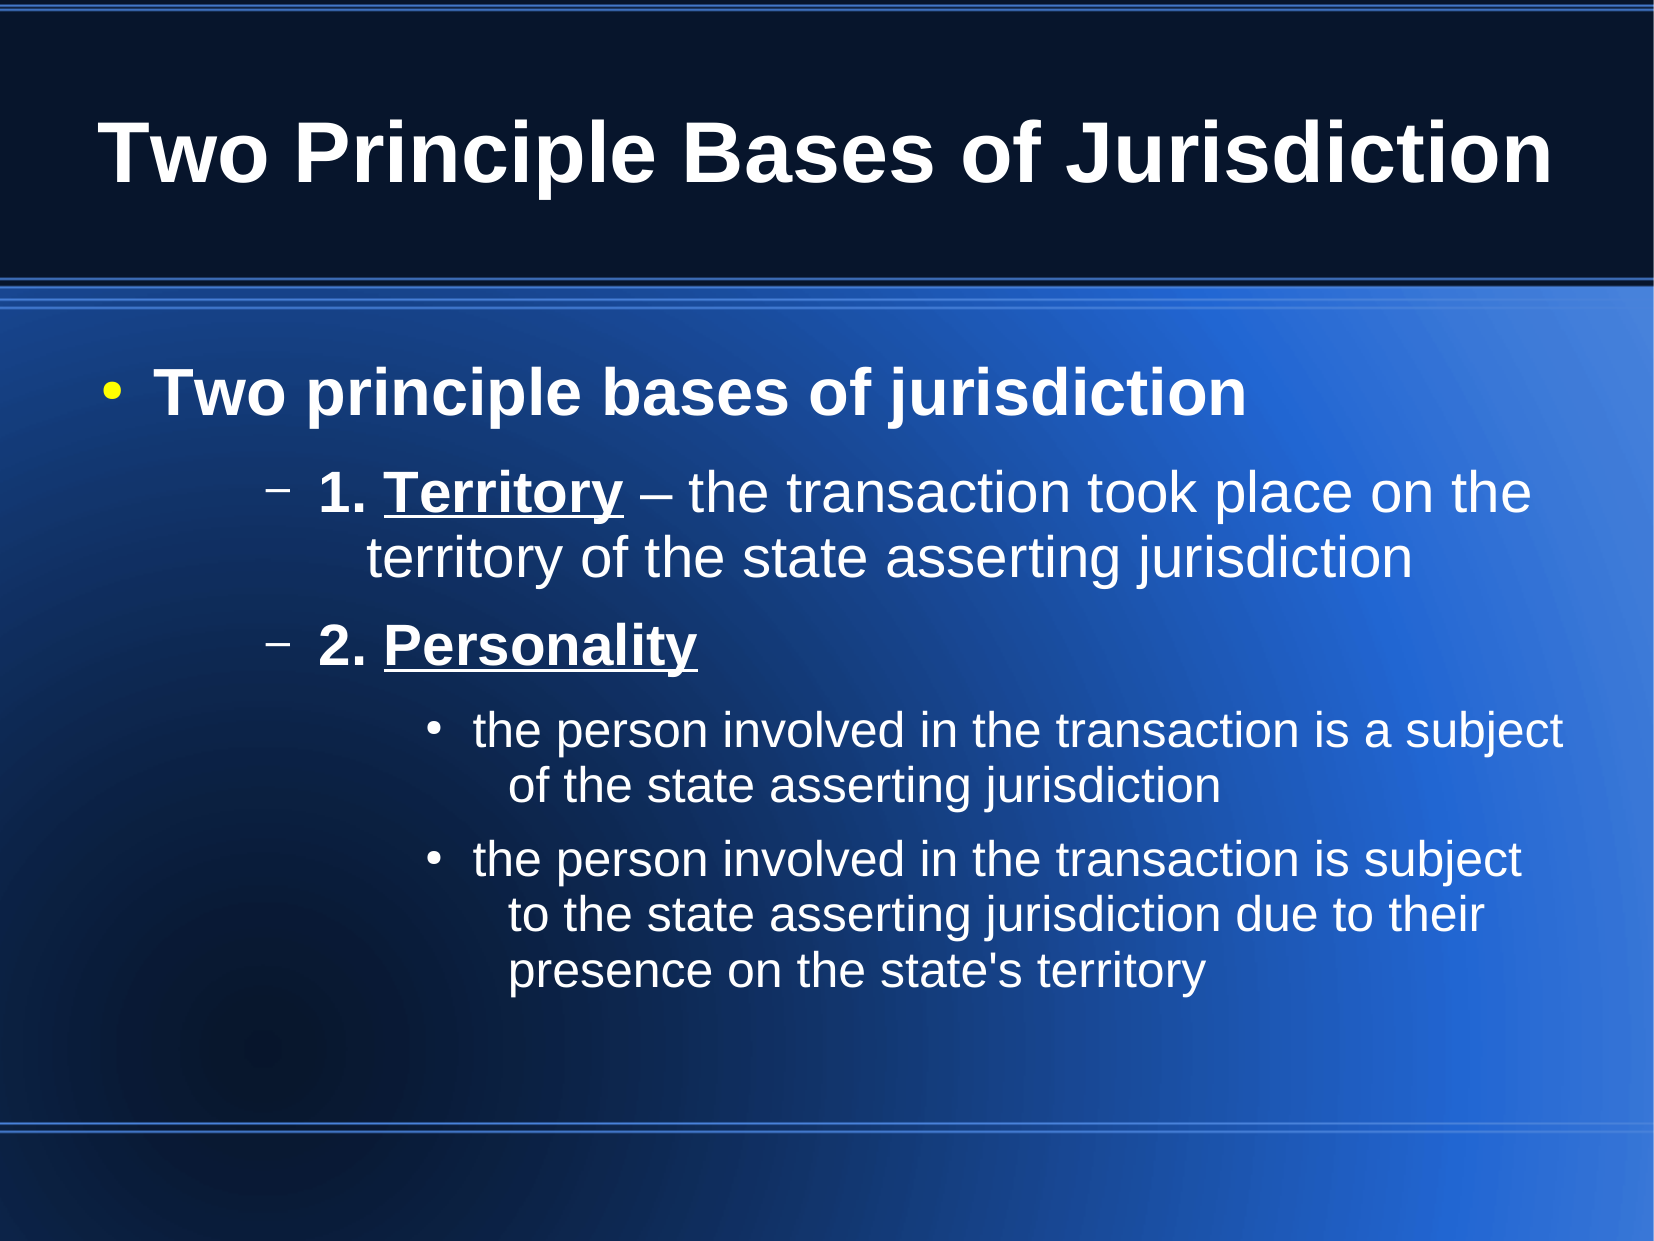

# Two Principle Bases of Jurisdiction
Two principle bases of jurisdiction
1. Territory – the transaction took place on the territory of the state asserting jurisdiction
2. Personality
the person involved in the transaction is a subject of the state asserting jurisdiction
the person involved in the transaction is subject to the state asserting jurisdiction due to their presence on the state's territory